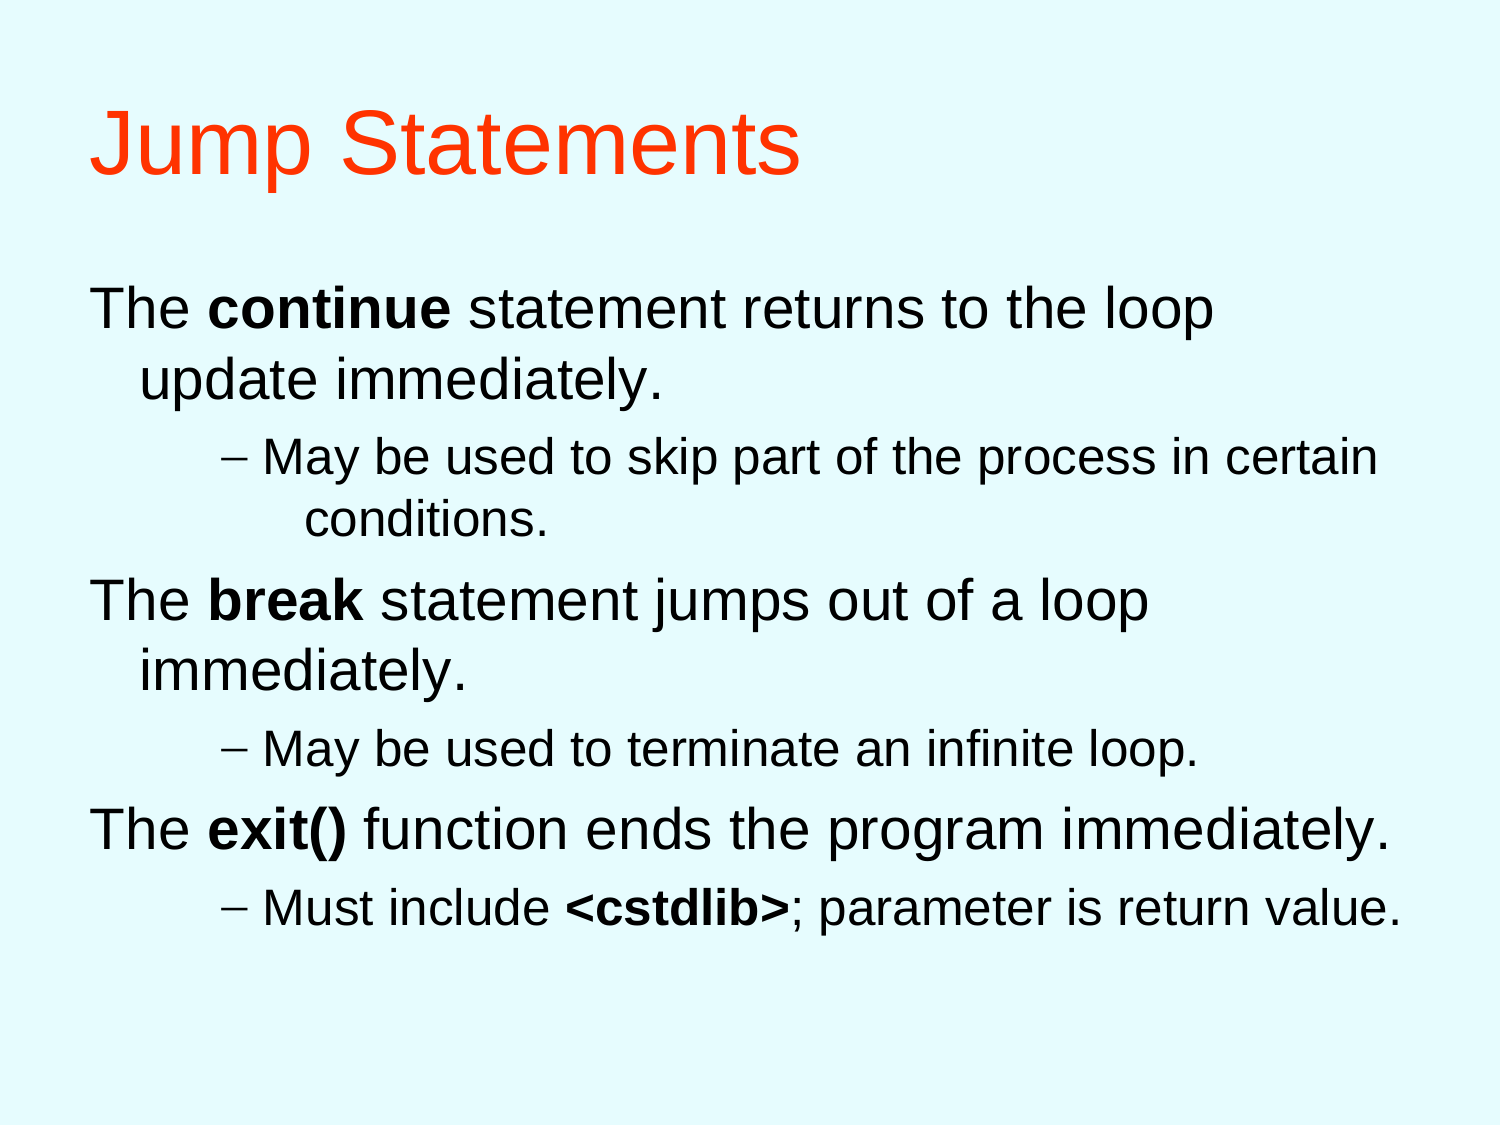

# Jump Statements
The continue statement returns to the loop update immediately.
May be used to skip part of the process in certain conditions.
The break statement jumps out of a loop immediately.
May be used to terminate an infinite loop.
The exit() function ends the program immediately.
Must include <cstdlib>; parameter is return value.